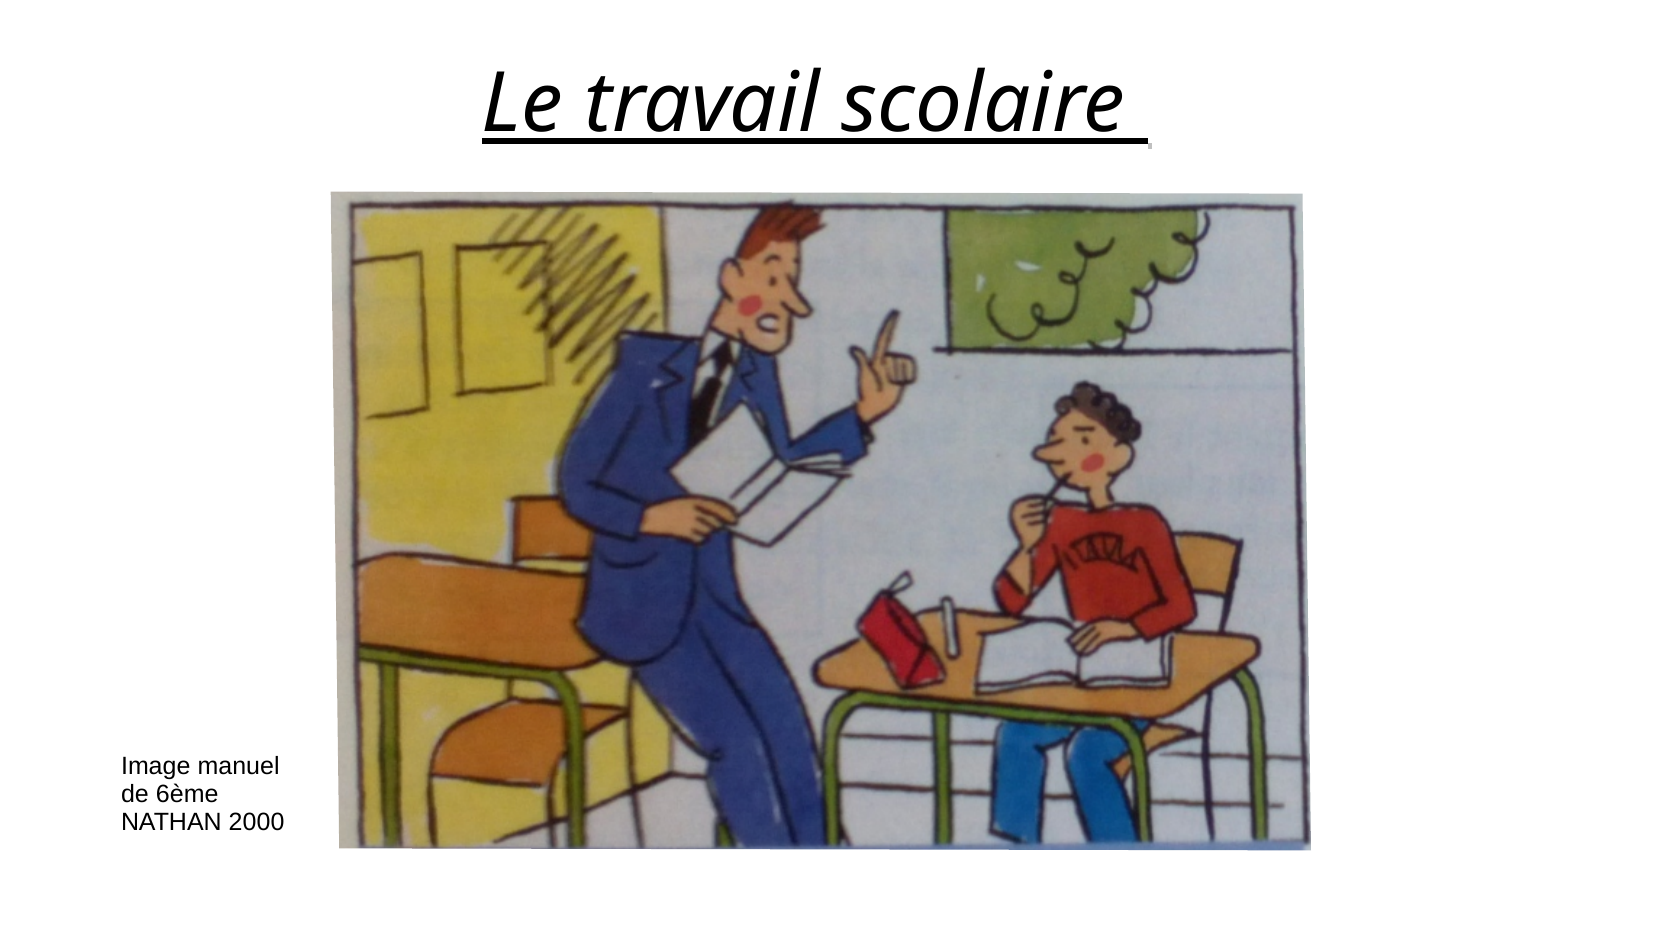

# Le travail scolaire
Image manuel de 6ème NATHAN 2000